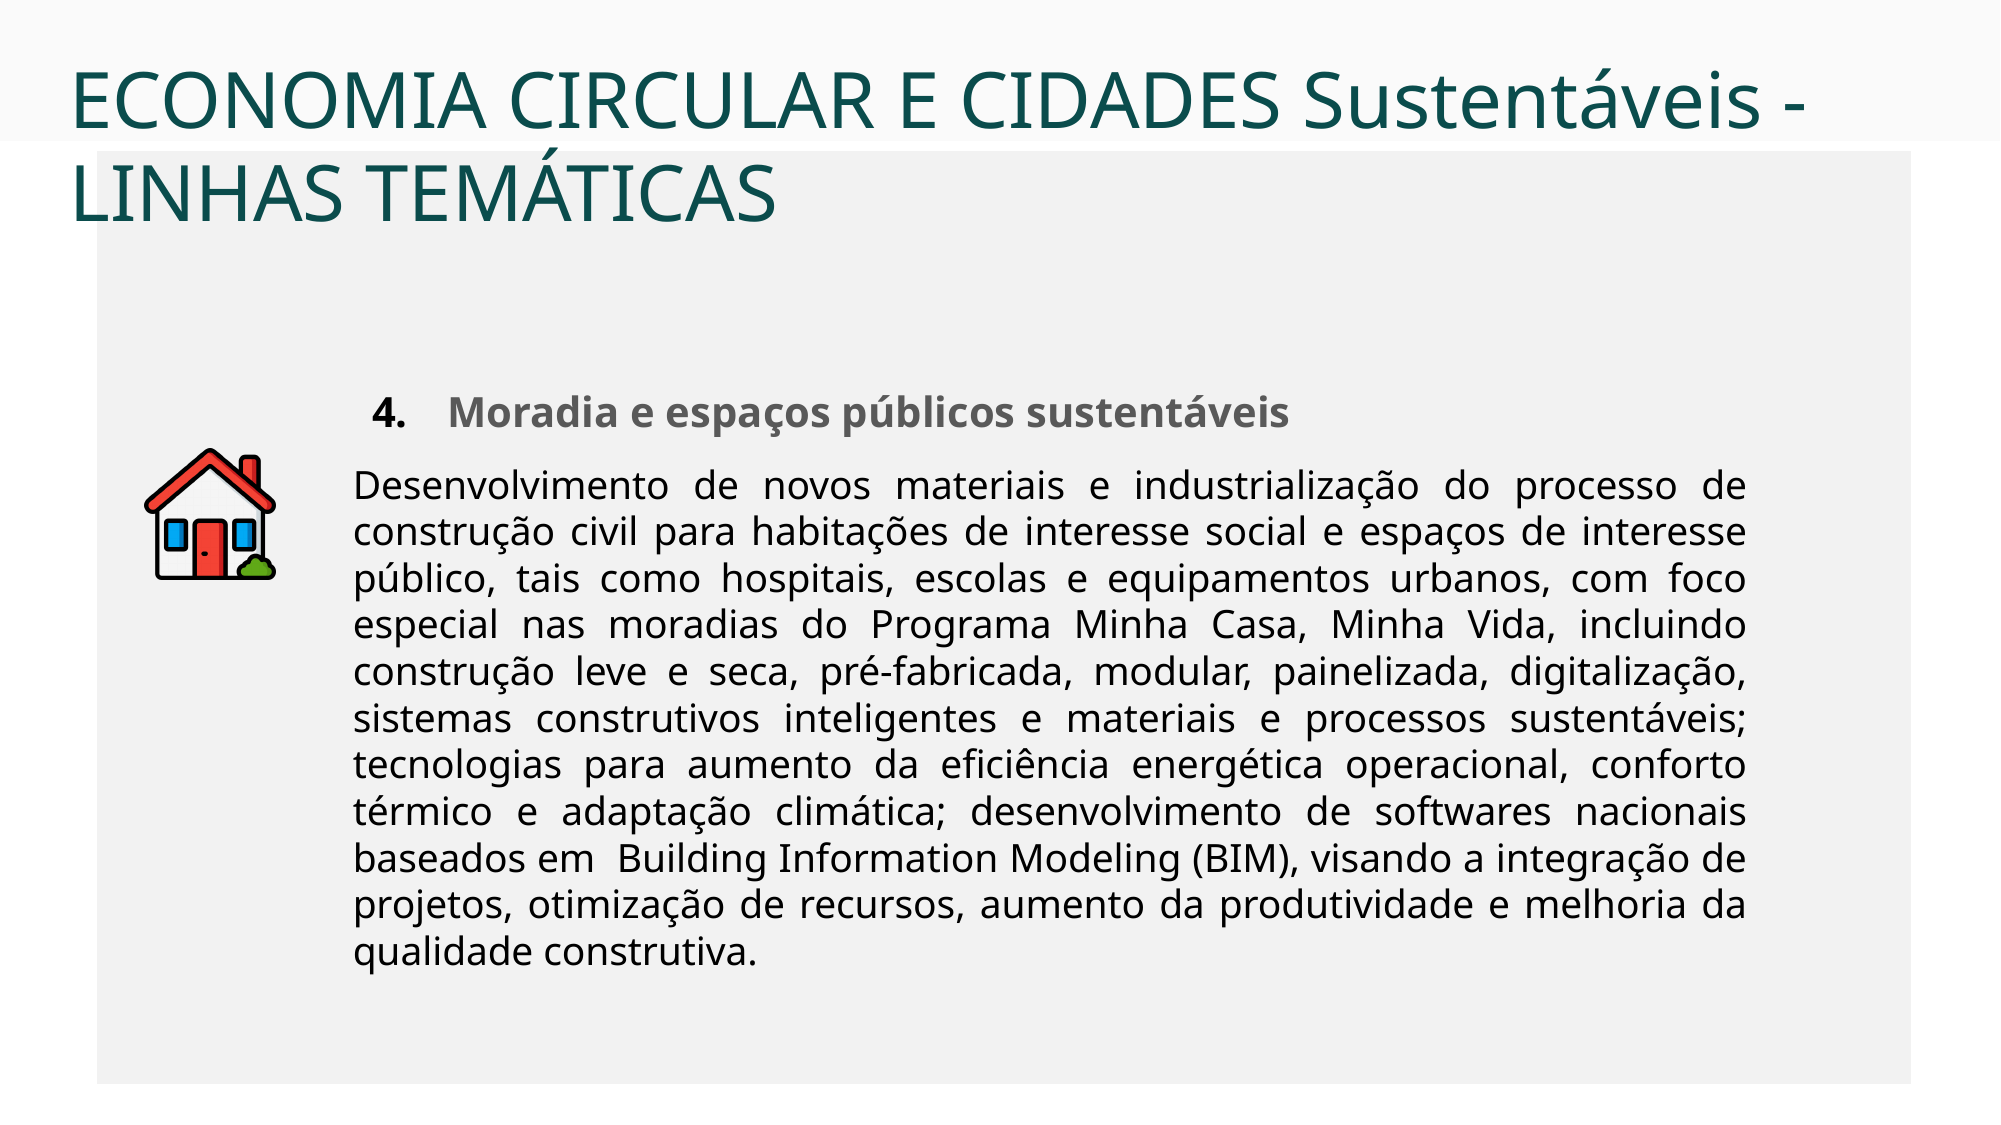

ECONOMIA CIRCULAR E CIDADES Sustentáveis - LINHAS TEMÁTICAS
Moradia e espaços públicos sustentáveis
Desenvolvimento de novos materiais e industrialização do processo de construção civil para habitações de interesse social e espaços de interesse público, tais como hospitais, escolas e equipamentos urbanos, com foco especial nas moradias do Programa Minha Casa, Minha Vida, incluindo construção leve e seca, pré-fabricada, modular, painelizada, digitalização, sistemas construtivos inteligentes e materiais e processos sustentáveis; tecnologias para aumento da eficiência energética operacional, conforto térmico e adaptação climática; desenvolvimento de softwares nacionais baseados em Building Information Modeling (BIM), visando a integração de projetos, otimização de recursos, aumento da produtividade e melhoria da qualidade construtiva.